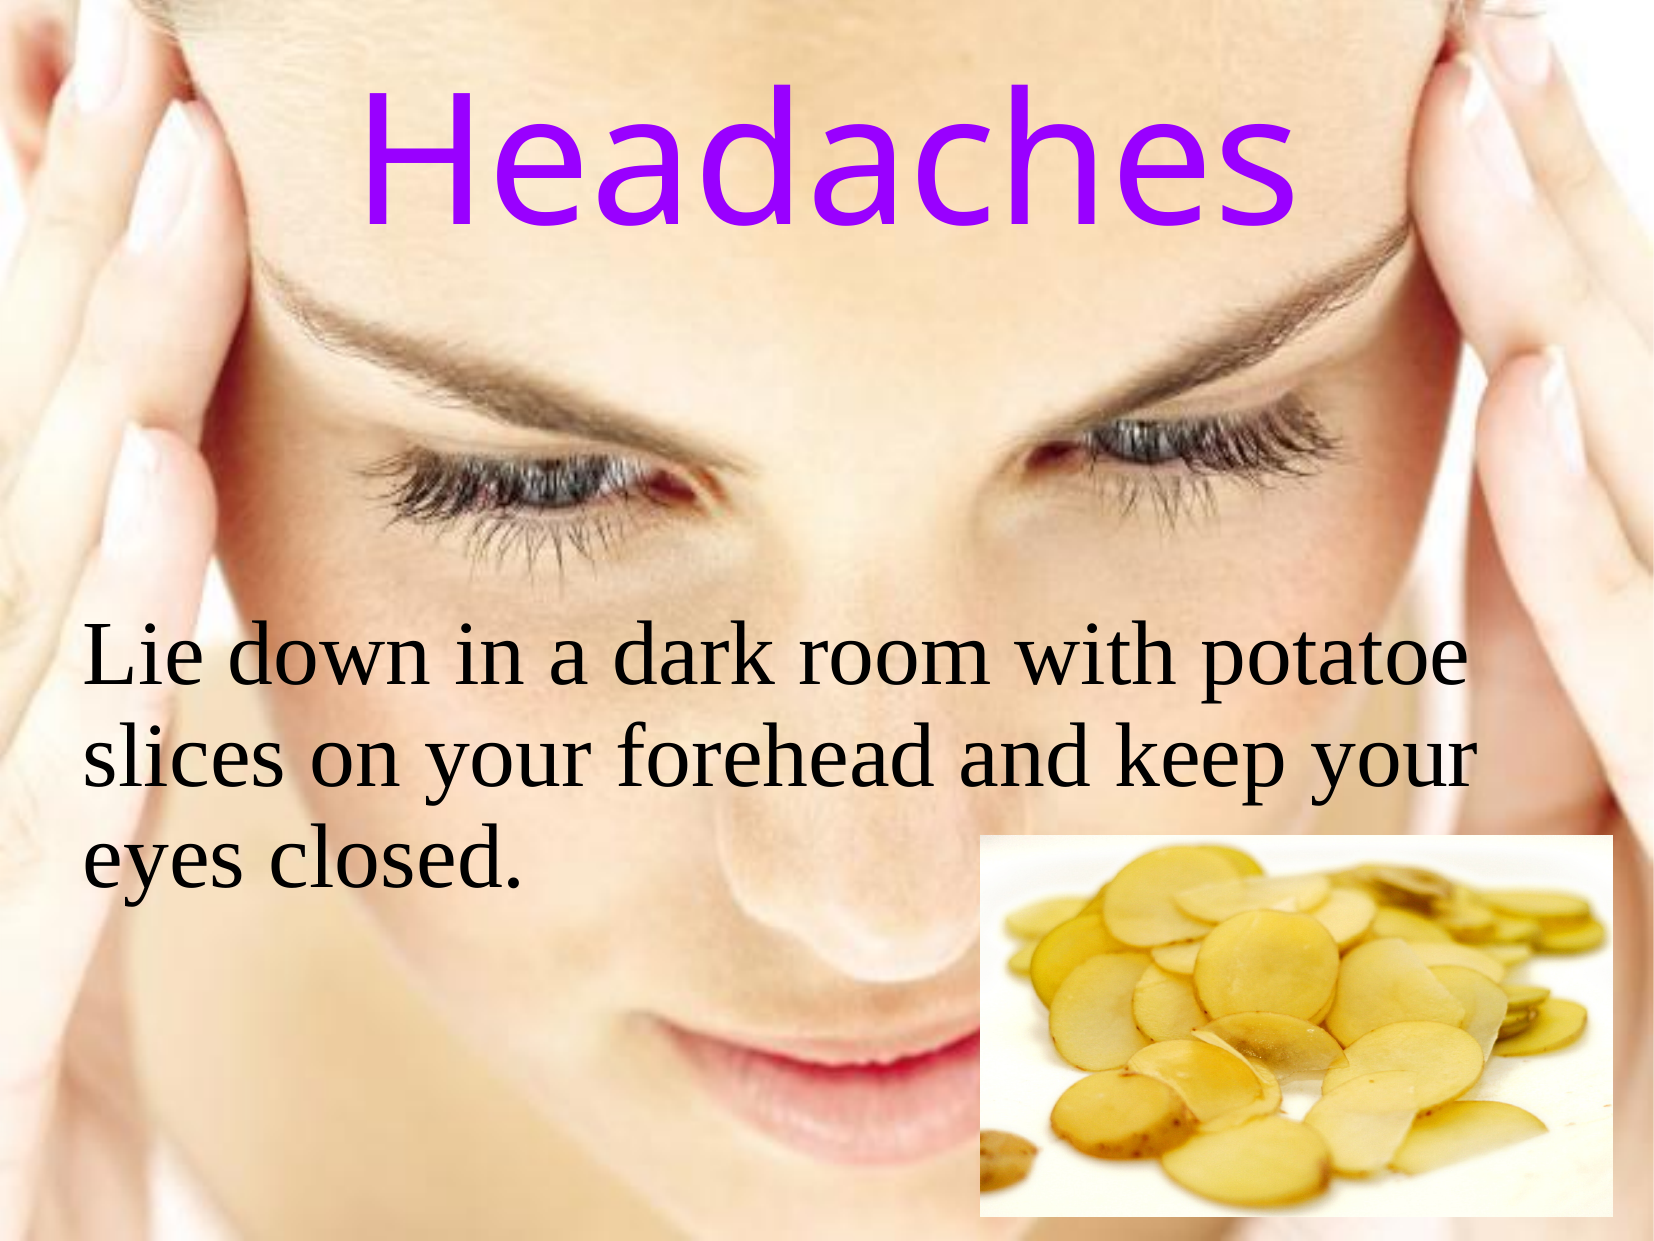

# Headaches
Lie down in a dark room with potatoe slices on your forehead and keep your eyes closed.